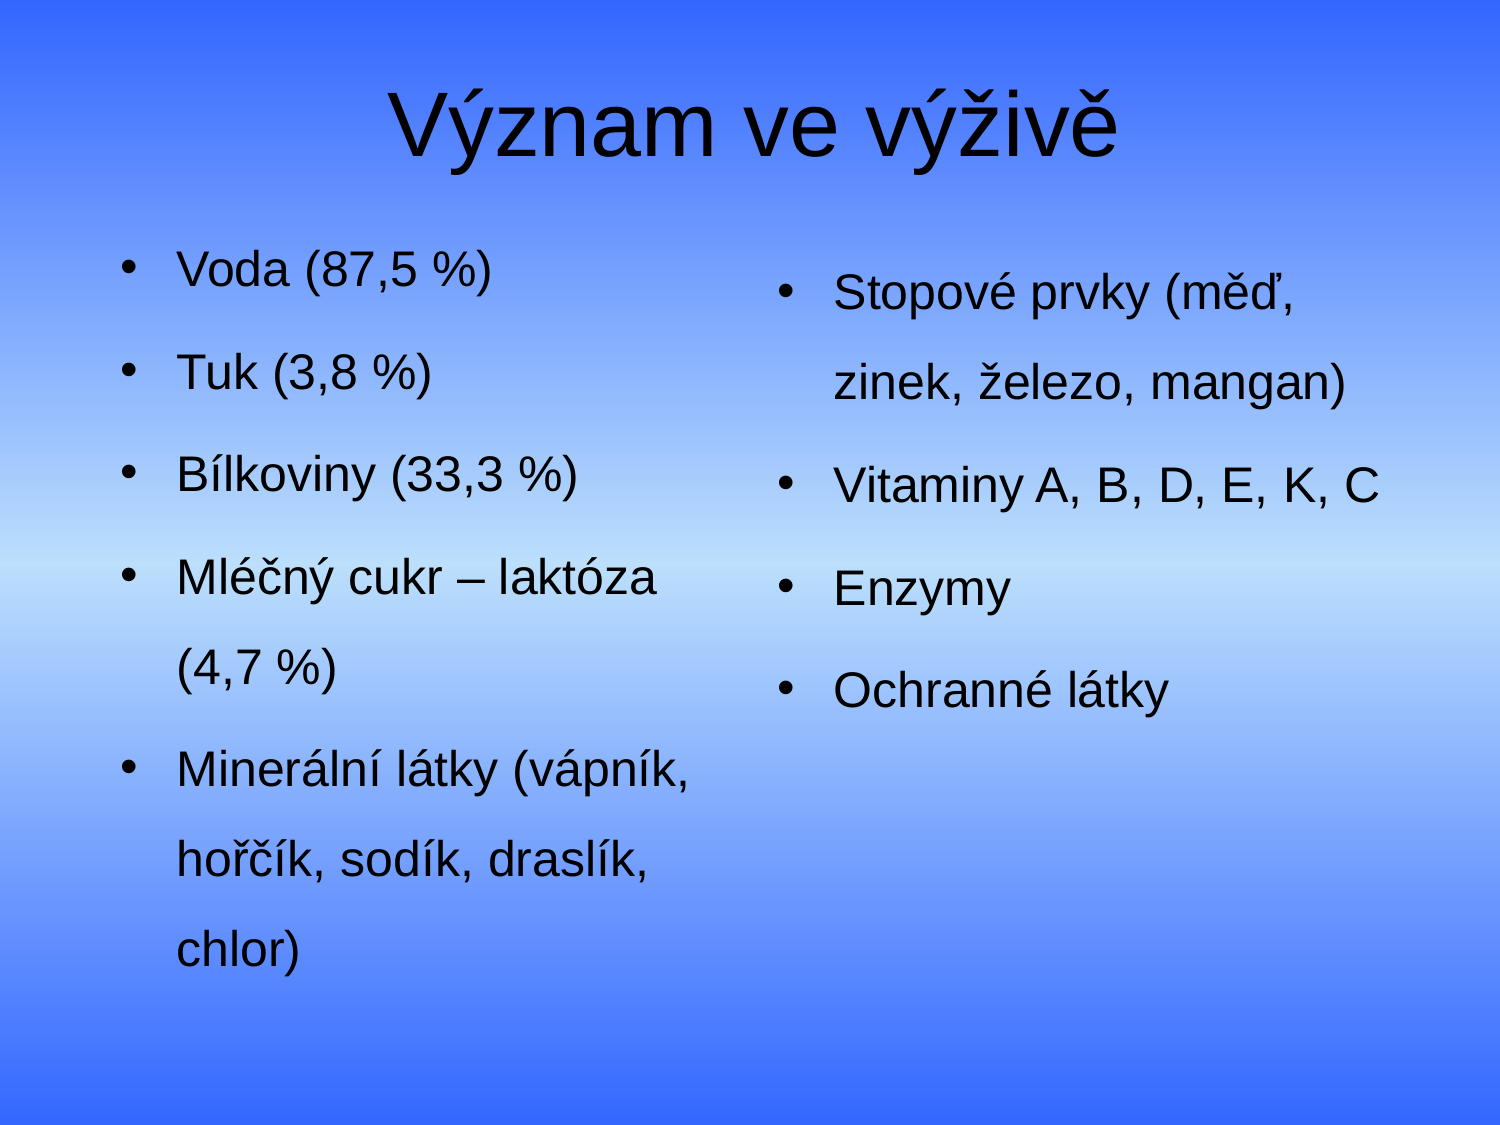

# Význam ve výživě
Voda (87,5 %)
Tuk (3,8 %)
Bílkoviny (33,3 %)
Mléčný cukr – laktóza (4,7 %)
Minerální látky (vápník, hořčík, sodík, draslík, chlor)
Stopové prvky (měď, zinek, železo, mangan)
Vitaminy A, B, D, E, K, C
Enzymy
Ochranné látky